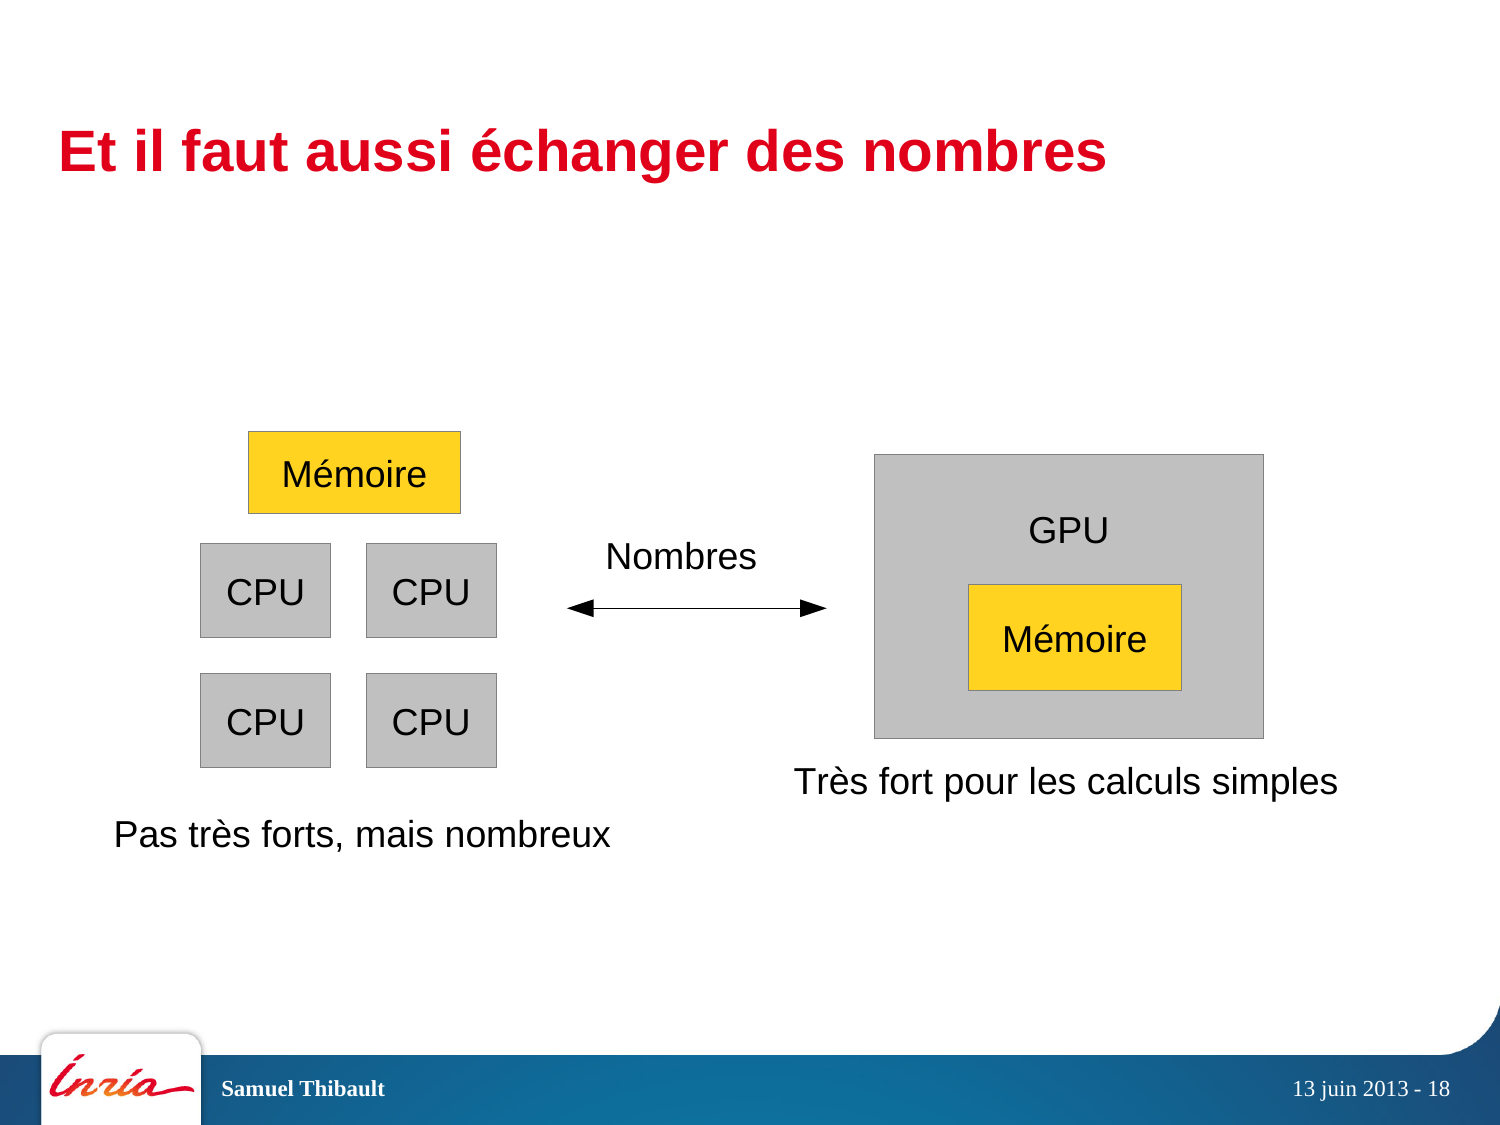

# Et il faut aussi échanger des nombres
Mémoire
GPU
Nombres
CPU
CPU
Mémoire
CPU
CPU
Très fort pour les calculs simples
Pas très forts, mais nombreux
18
Samuel Thibault
13 juin 2013